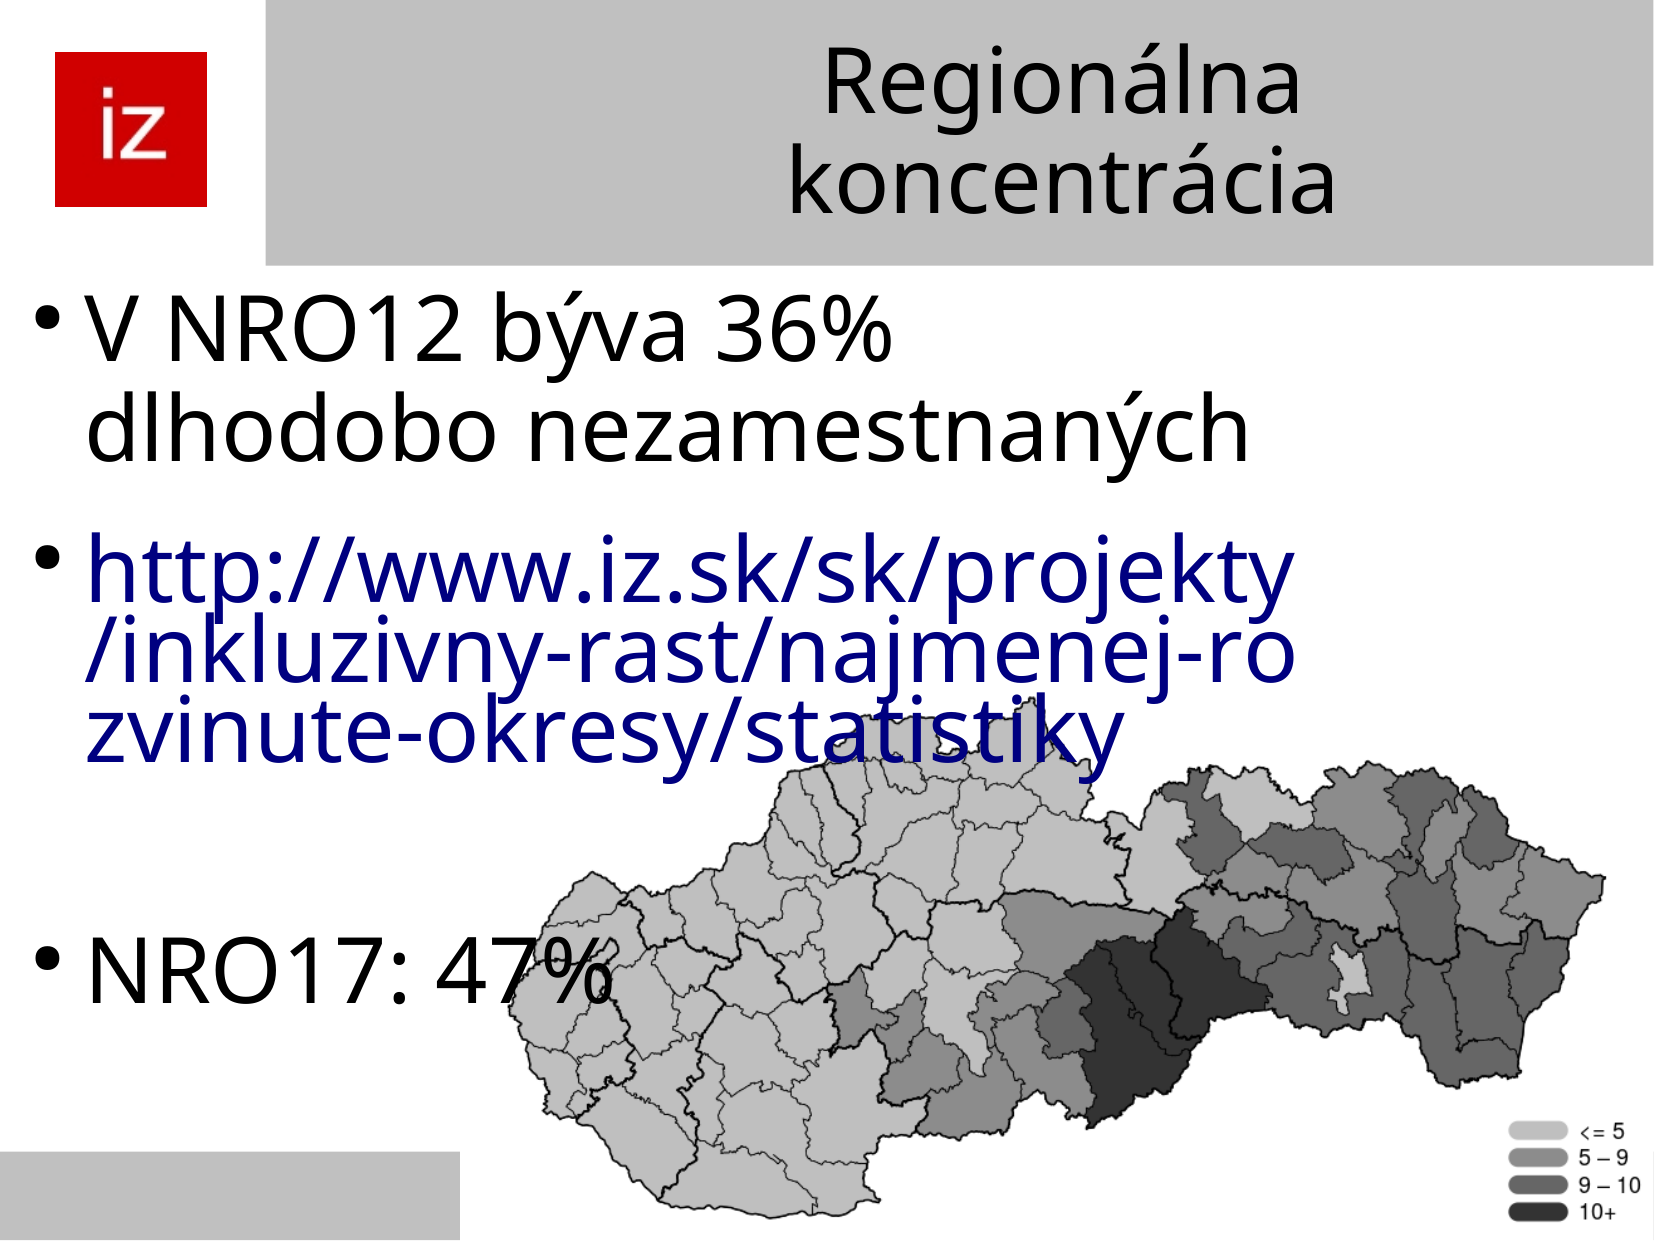

# Regionálna koncentrácia
V NRO12 býva 36% dlhodobo nezamestnaných
http://www.iz.sk/sk/projekty/inkluzivny-rast/najmenej-rozvinute-okresy/statistiky
NRO17: 47%